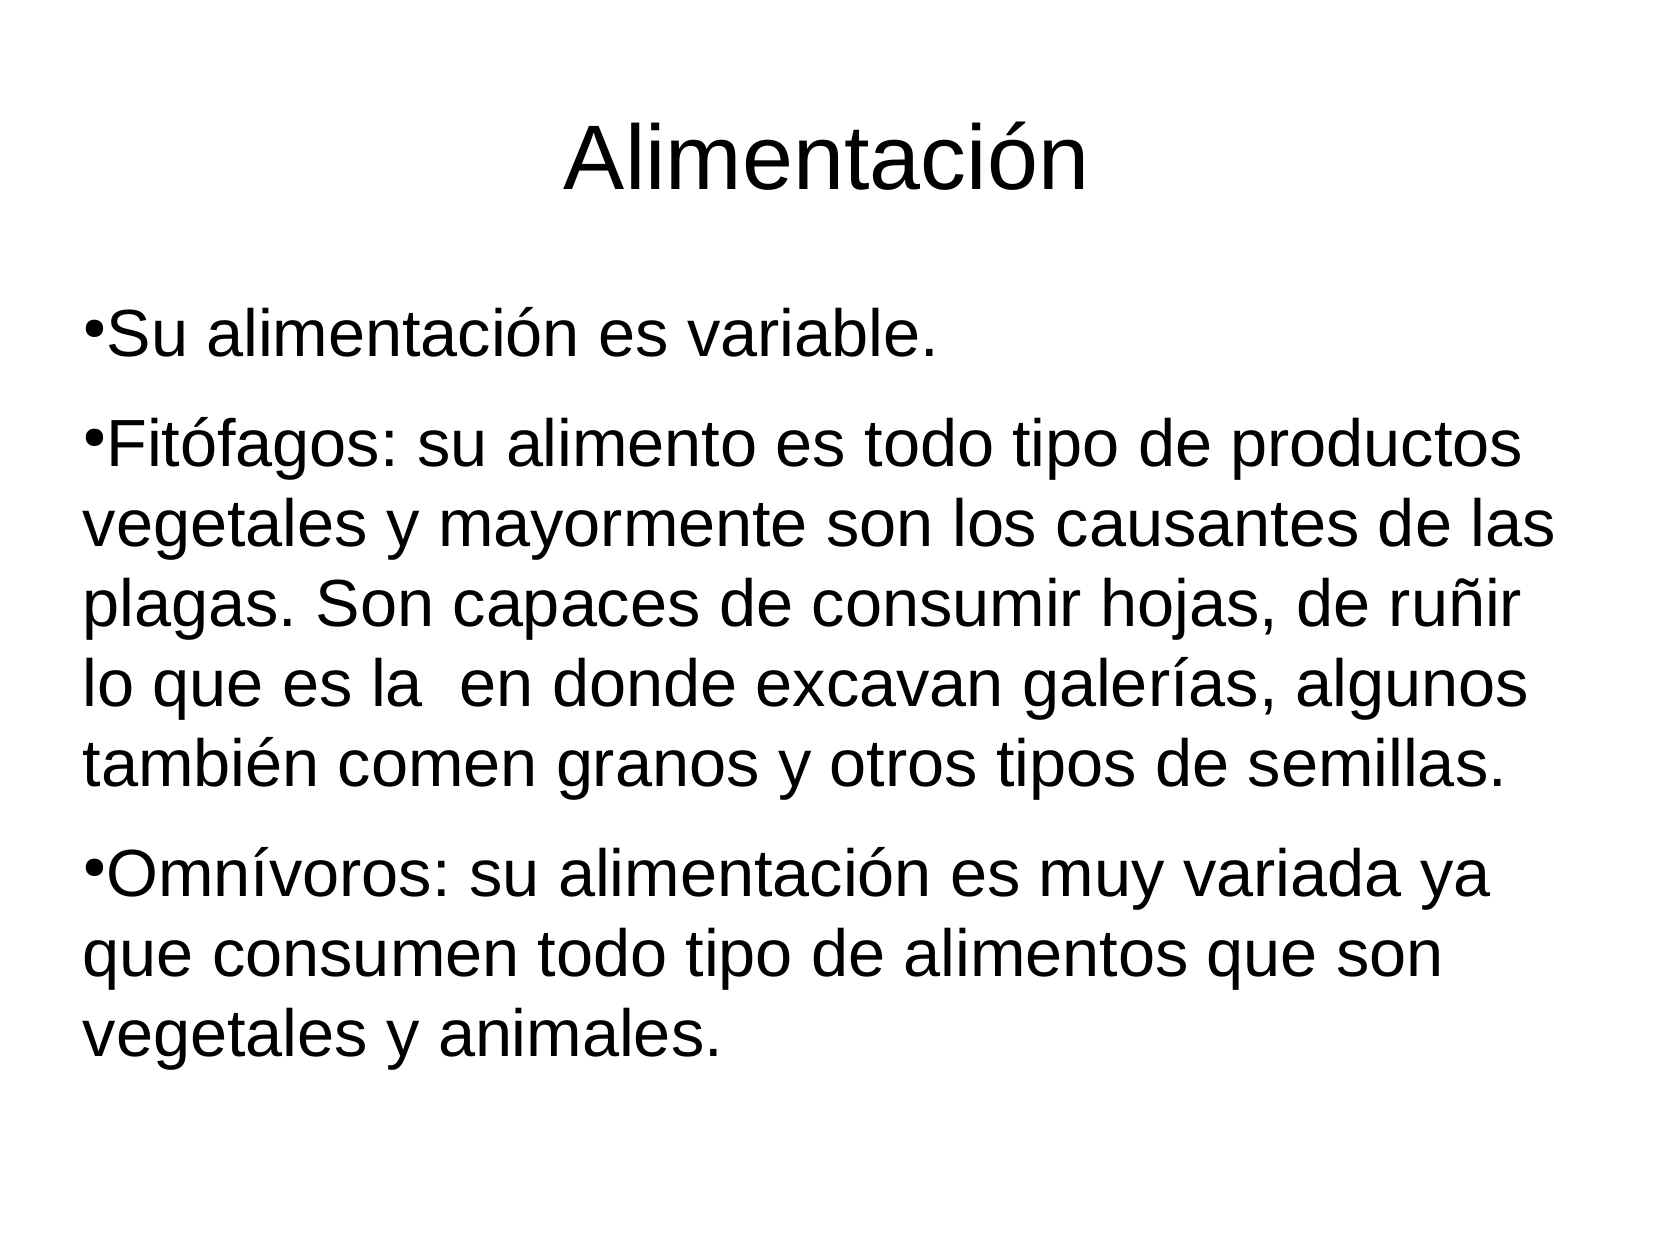

# Alimentación
Su alimentación es variable.
Fitófagos: su alimento es todo tipo de productos vegetales y mayormente son los causantes de las plagas. Son capaces de consumir hojas, de ruñir lo que es la en donde excavan galerías, algunos también comen granos y otros tipos de semillas.
Omnívoros: su alimentación es muy variada ya que consumen todo tipo de alimentos que son vegetales y animales.